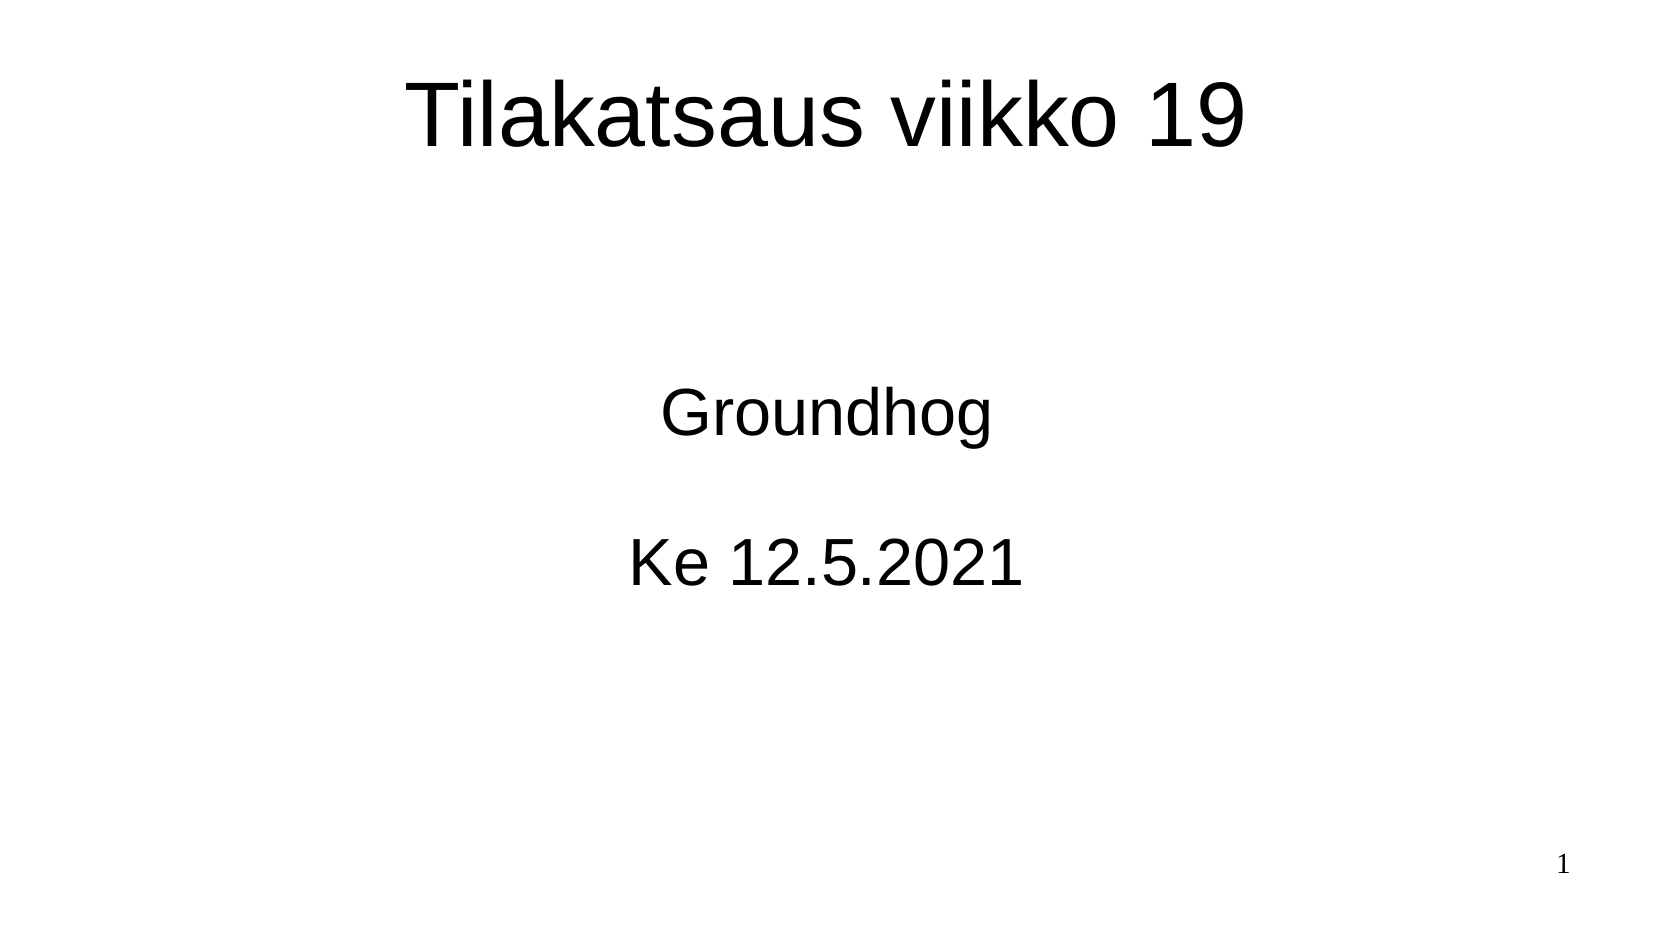

# Tilakatsaus viikko 19
Groundhog
Ke 12.5.2021
1